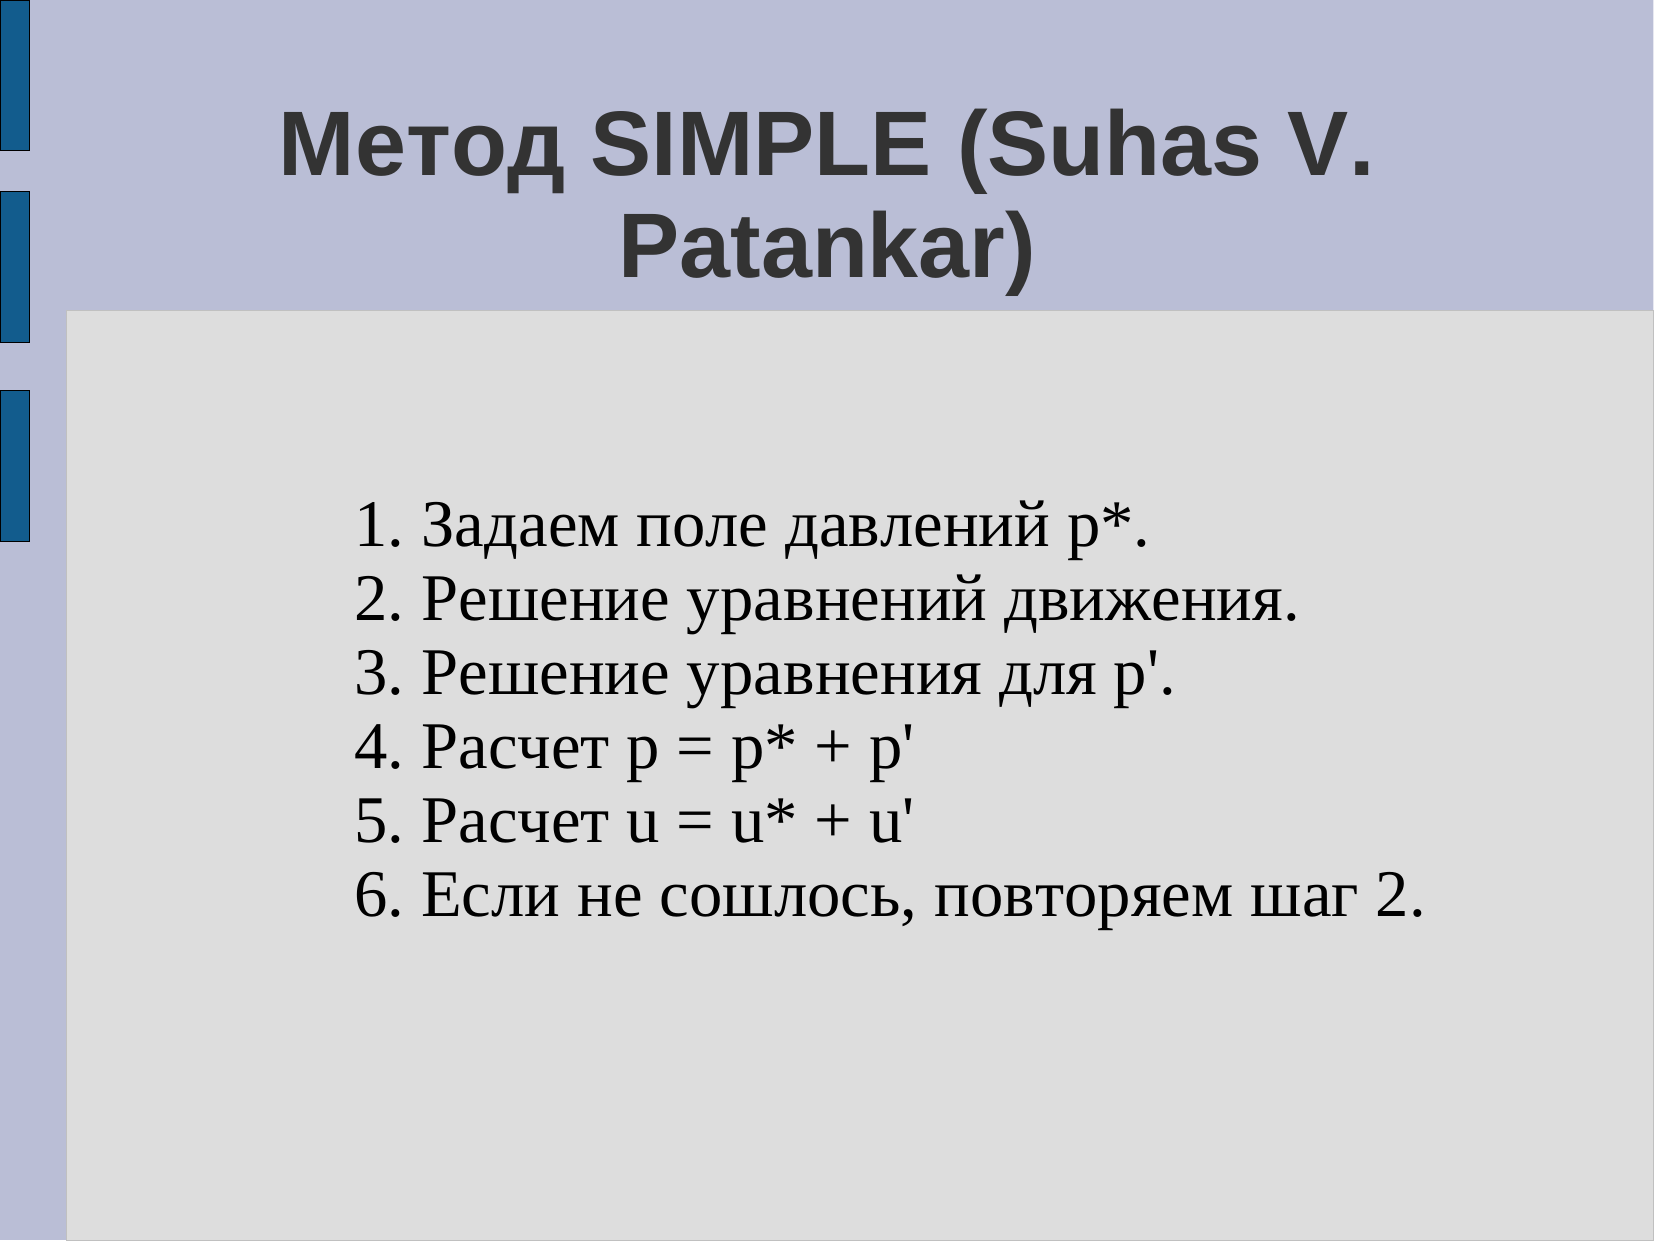

# Метод SIMPLE (Suhas V. Patankar)
1. Задаем поле давлений p*.
2. Решение уравнений движения.
3. Решение уравнения для p'.
4. Расчет p = p* + p'
5. Расчет u = u* + u'
6. Если не сошлось, повторяем шаг 2.